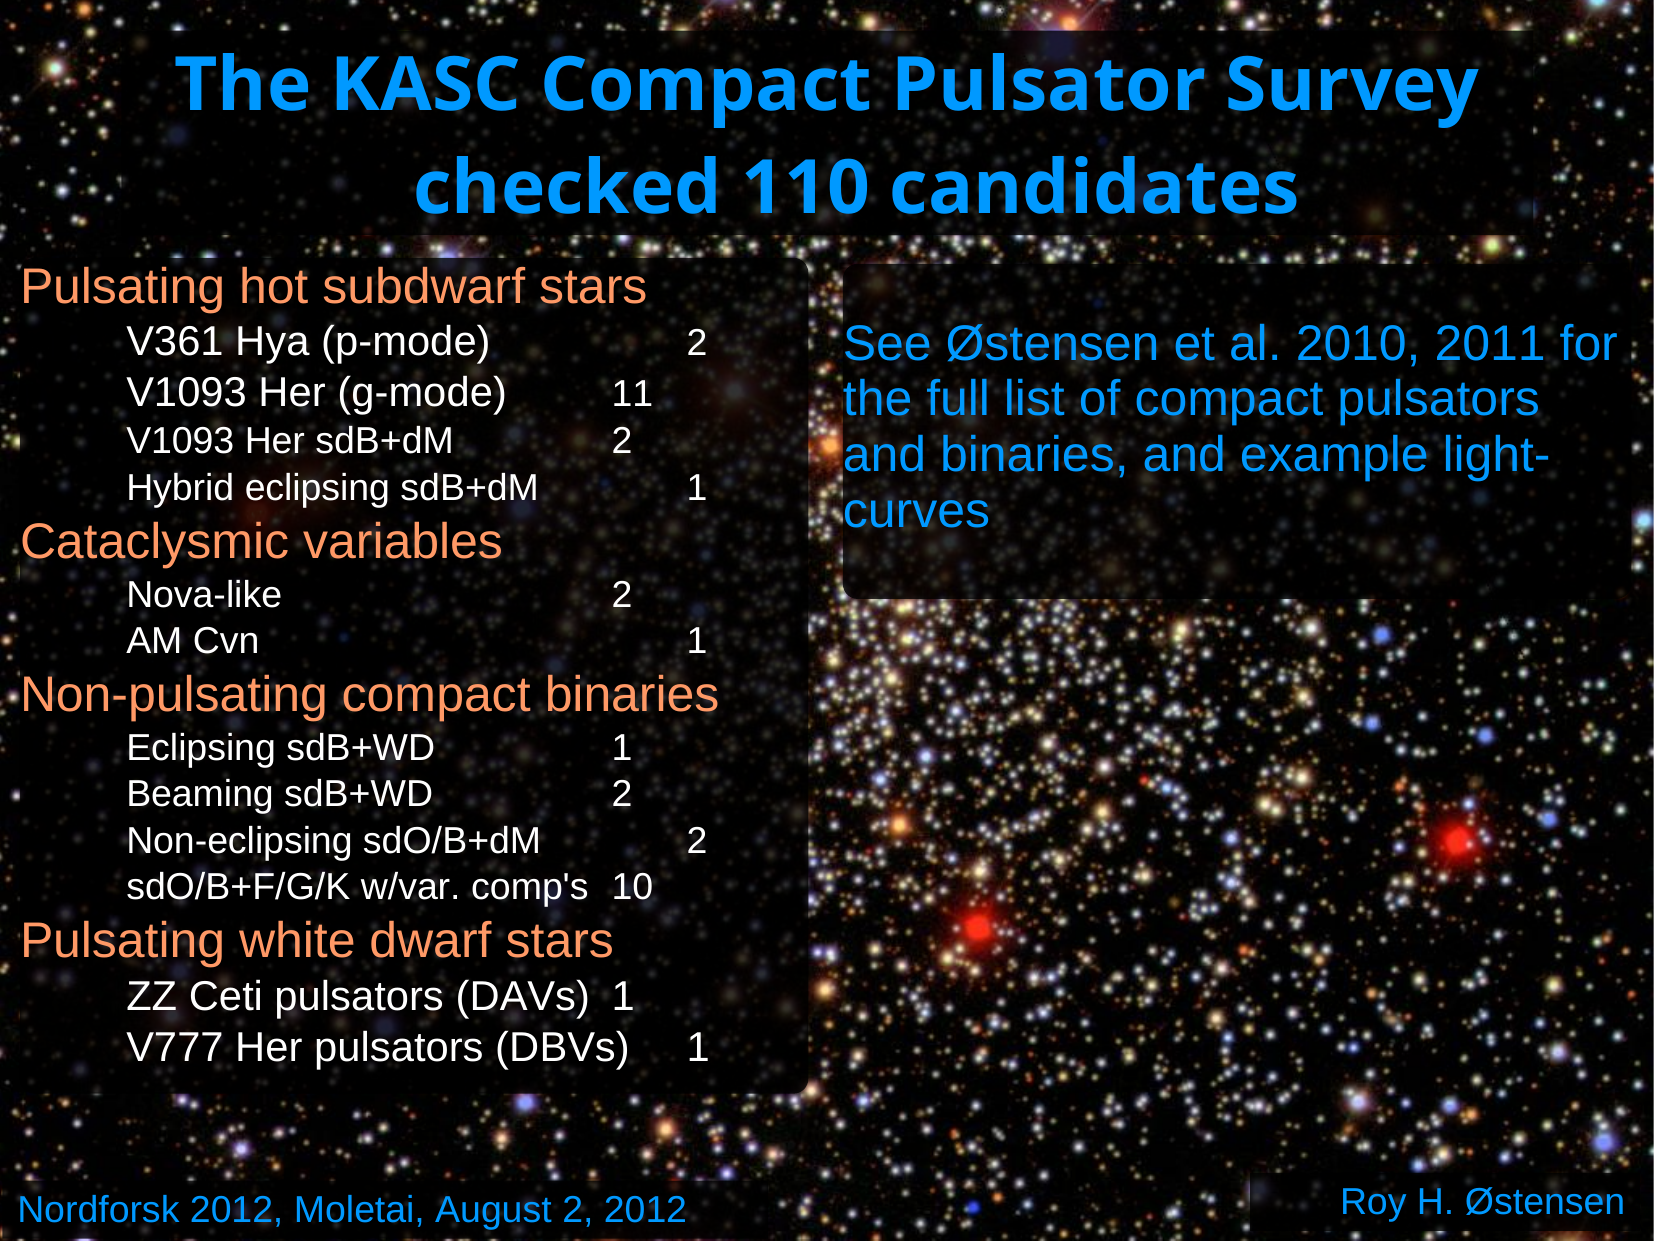

# The KASC Compact Pulsator Survey checked 110 candidates
Pulsating hot subdwarf stars
V361 Hya (p-mode)			2
V1093 Her (g-mode)		11
V1093 Her sdB+dM			2
Hybrid eclipsing sdB+dM		1
Cataclysmic variables
Nova-like					2
AM Cvn						1
Non-pulsating compact binaries
Eclipsing sdB+WD 			1
Beaming sdB+WD			2
Non-eclipsing sdO/B+dM		2
sdO/B+F/G/K w/var. comp's	10
Pulsating white dwarf stars
ZZ Ceti pulsators (DAVs)	1
V777 Her pulsators (DBVs)	1
See Østensen et al. 2010, 2011 for the full list of compact pulsators and binaries, and example light-curves